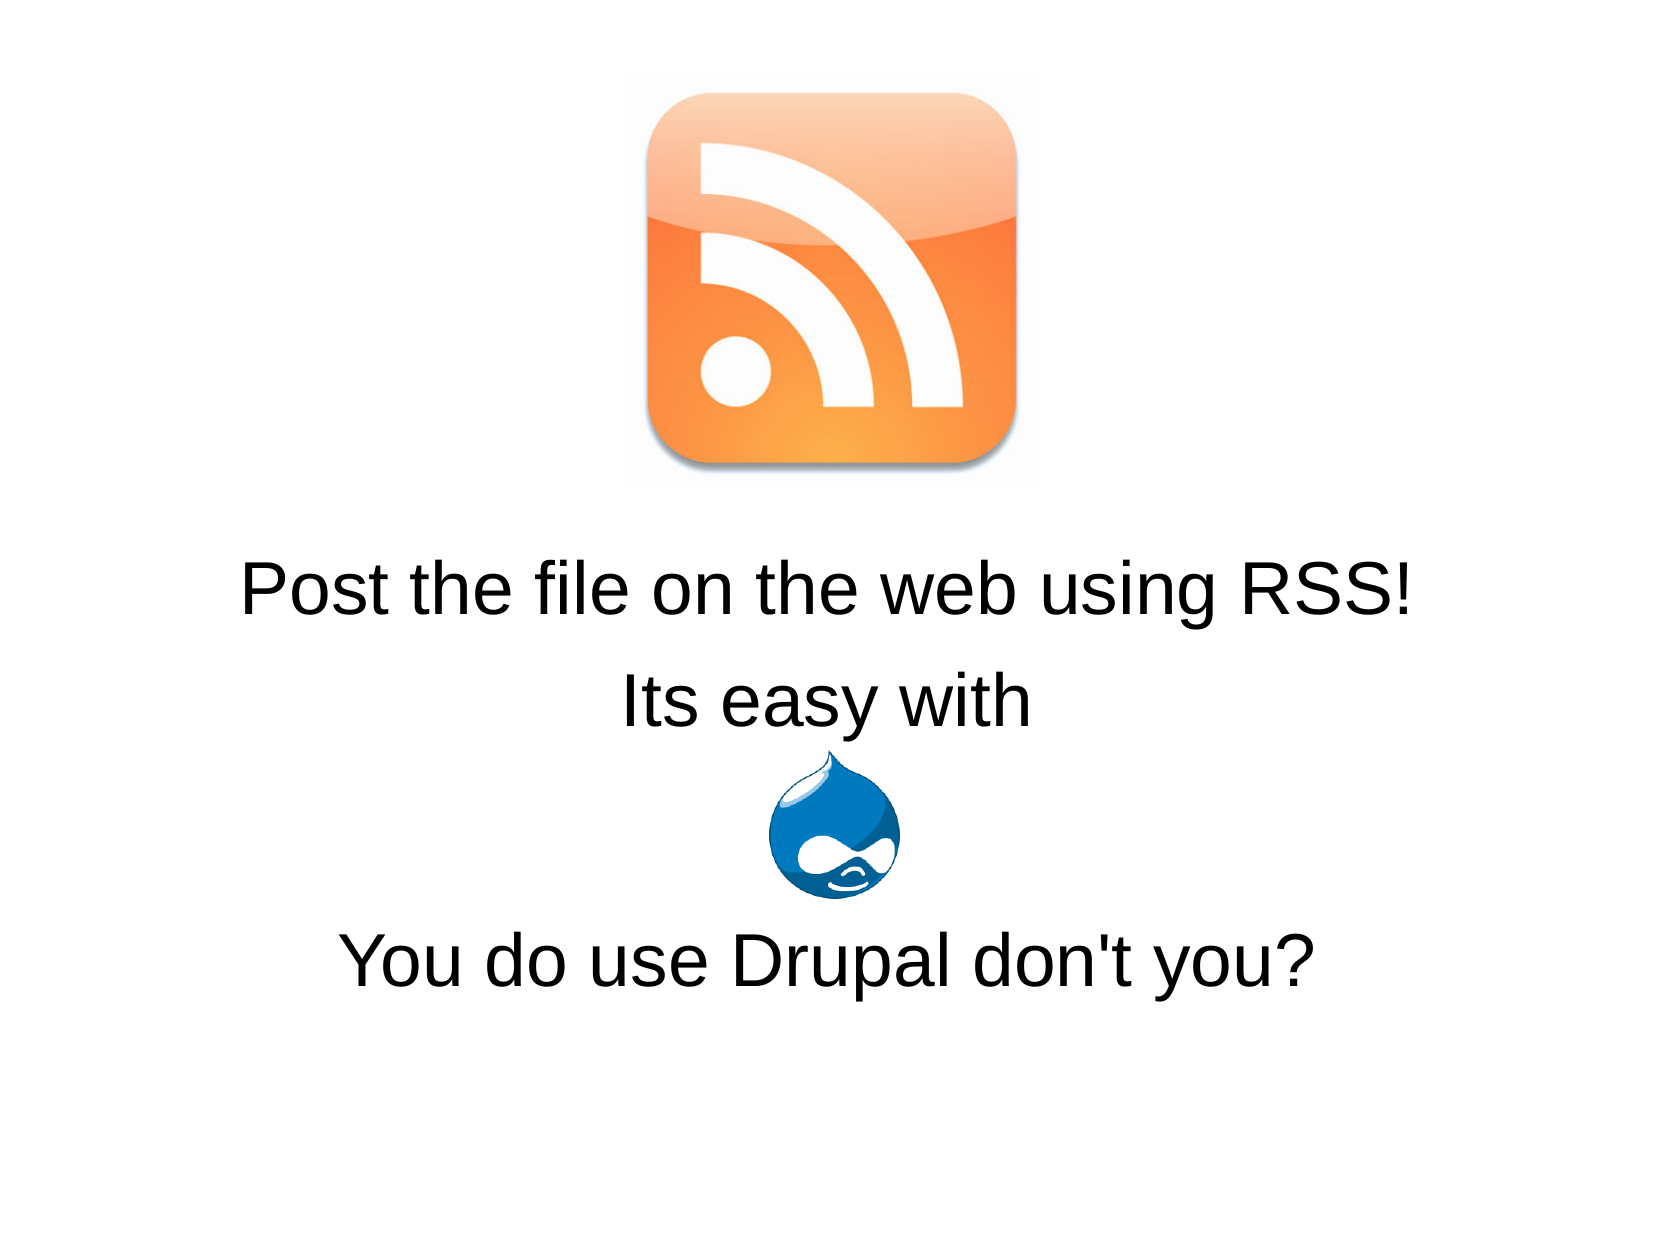

Post the file on the web using RSS!
Its easy with
You do use Drupal don't you?